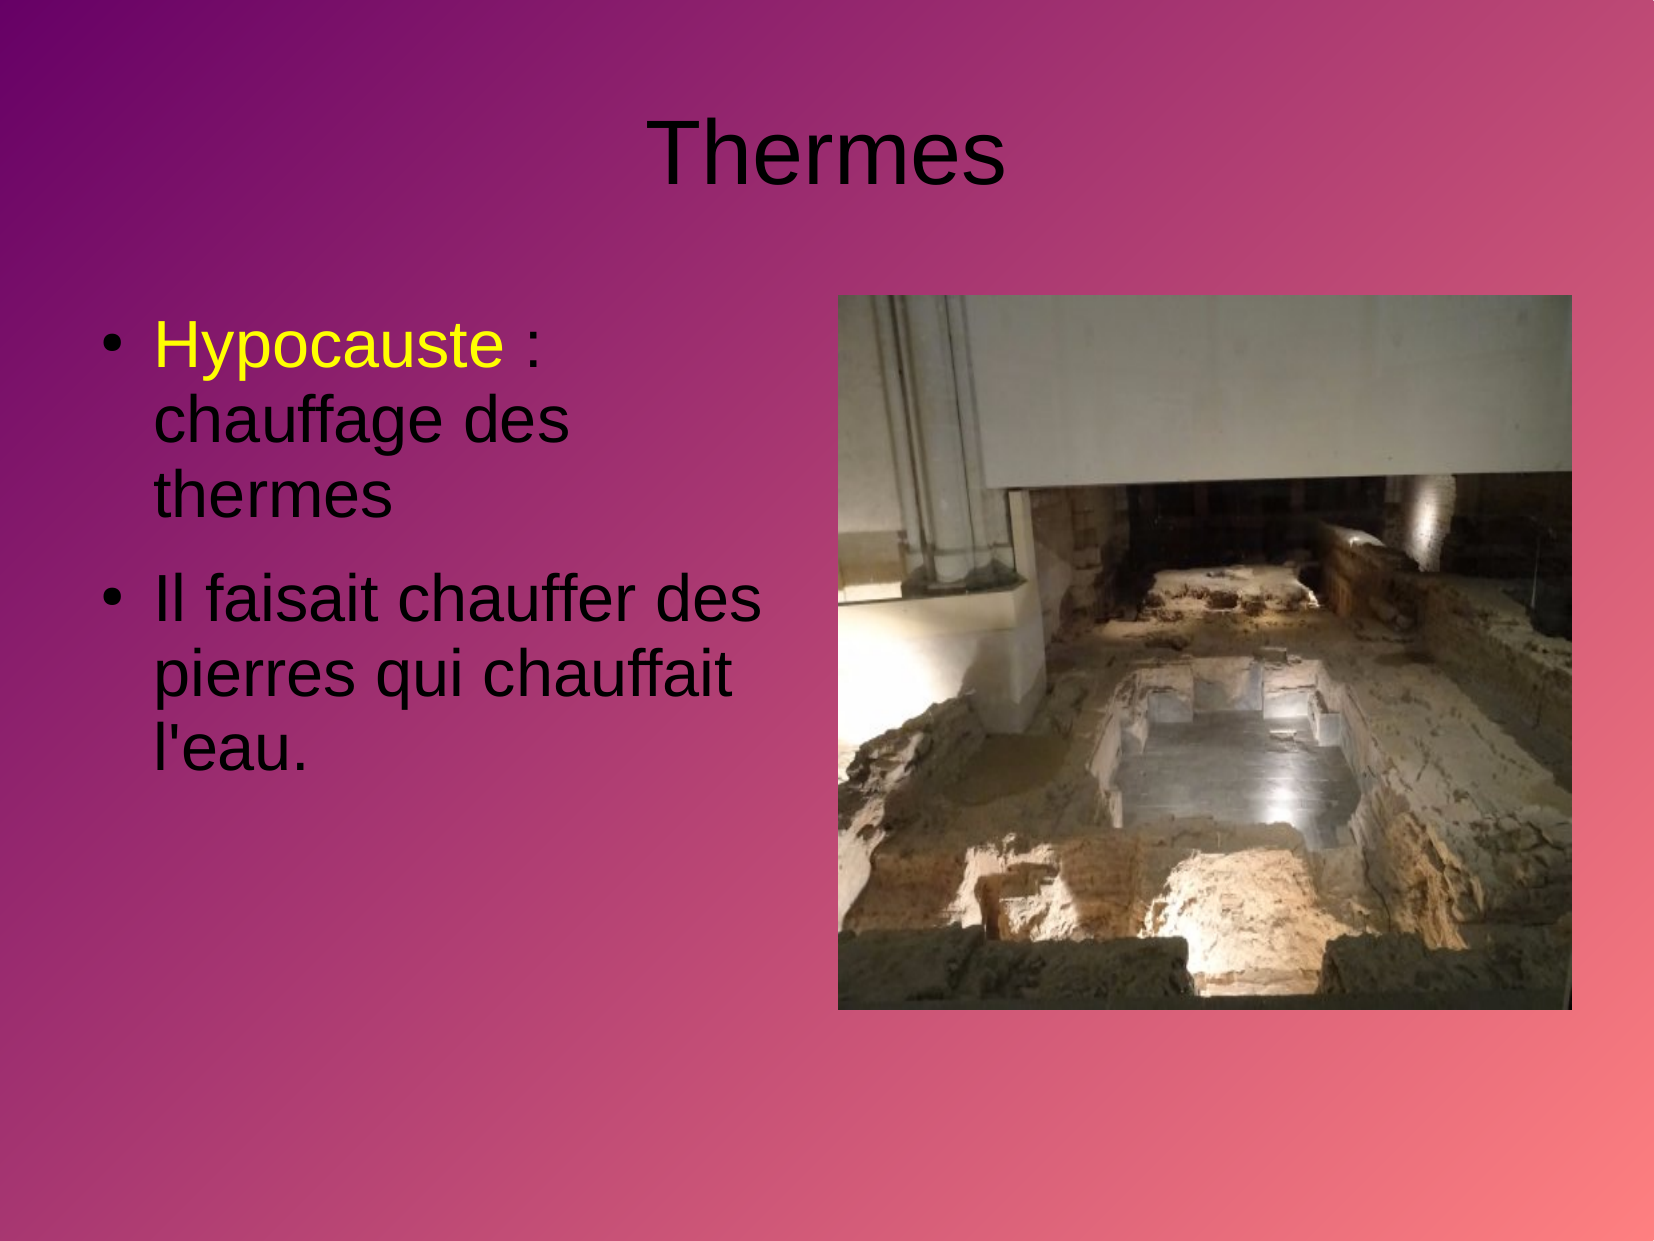

# Thermes
Hypocauste : chauffage des thermes
Il faisait chauffer des pierres qui chauffait l'eau.